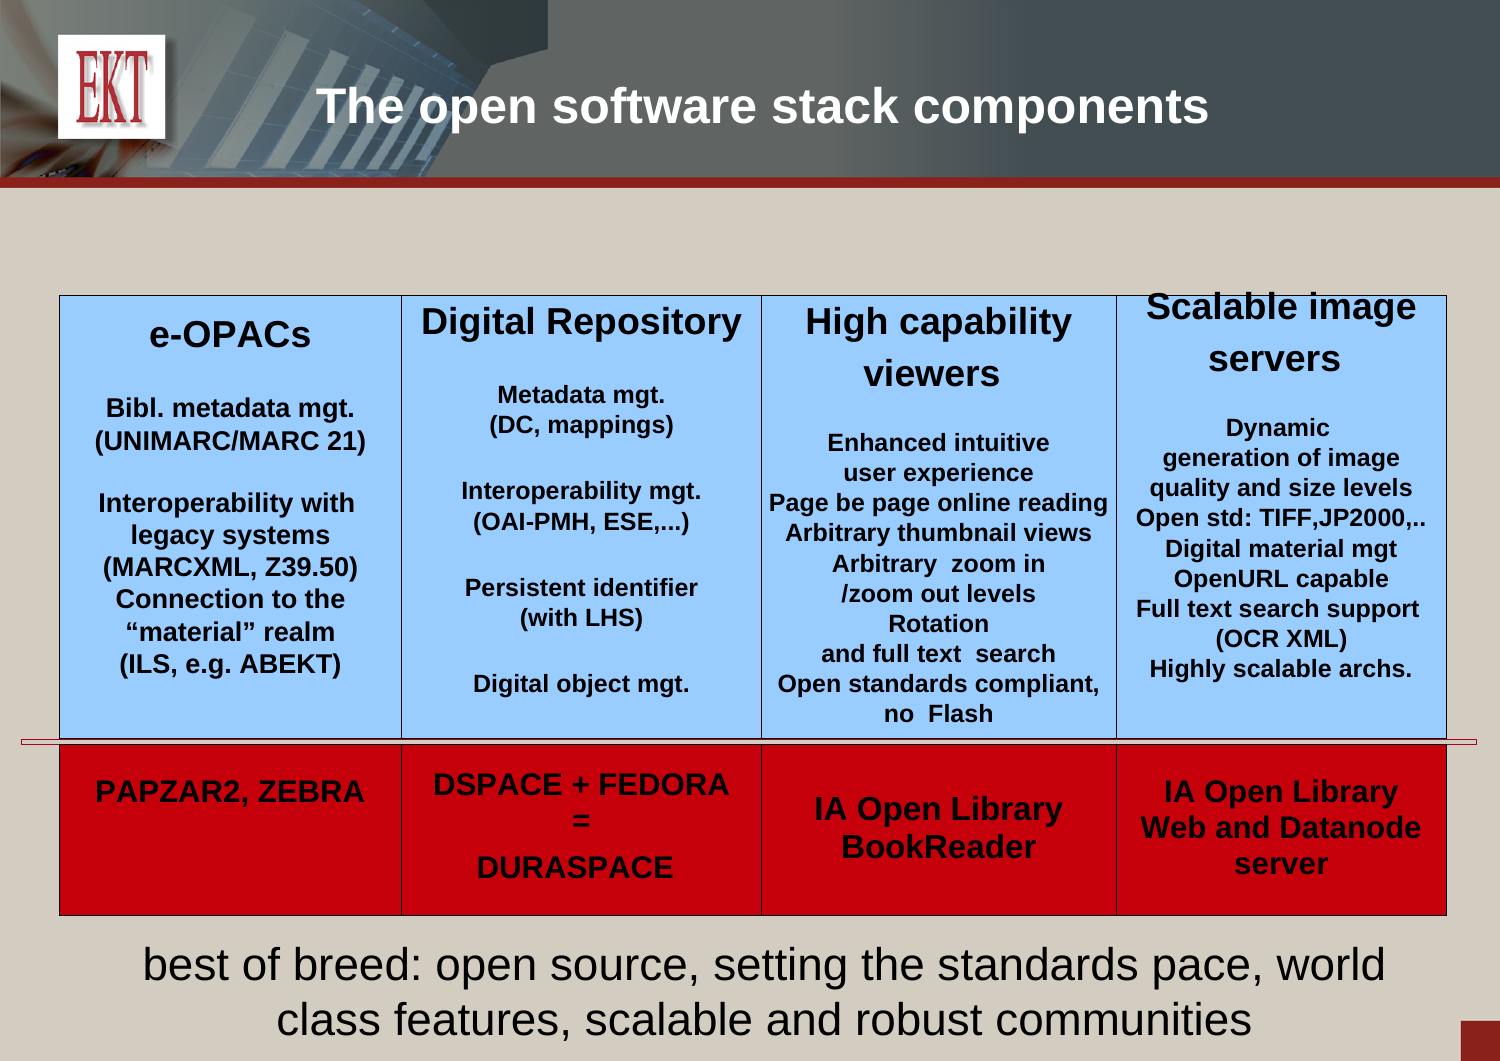

# The open software stack components
e-OPACs
Bibl. metadata mgt.
(UNIMARC/MARC 21)
Interoperability with
legacy systems
(MARCXML, Z39.50)
Connection to the
“material” realm
(ILS, e.g. ABEKT)
Digital Repository
Metadata mgt.
(DC, mappings)
Interoperability mgt.
(OAI-PMH, ESE,...)
Persistent identifier
(with LHS)
Digital object mgt.
High capability
viewers
Enhanced intuitive
user experience
Page be page online reading
Arbitrary thumbnail views
Arbitrary zoom in
/zoom out levels
Rotation
and full text search
Open standards compliant,
no Flash
Scalable image
servers
Dynamic
generation of image
quality and size levels
Open std: TIFF,JP2000,..
Digital material mgt
OpenURL capable
Full text search support
(OCR XML)
Highly scalable archs.
PAPZAR2, ZEBRA
DSPACE + FEDORA
=
DURASPACE
IA Open Library
BookReader
IA Open Library
Web and Datanode
server
best of breed: open source, setting the standards pace, world class features, scalable and robust communities